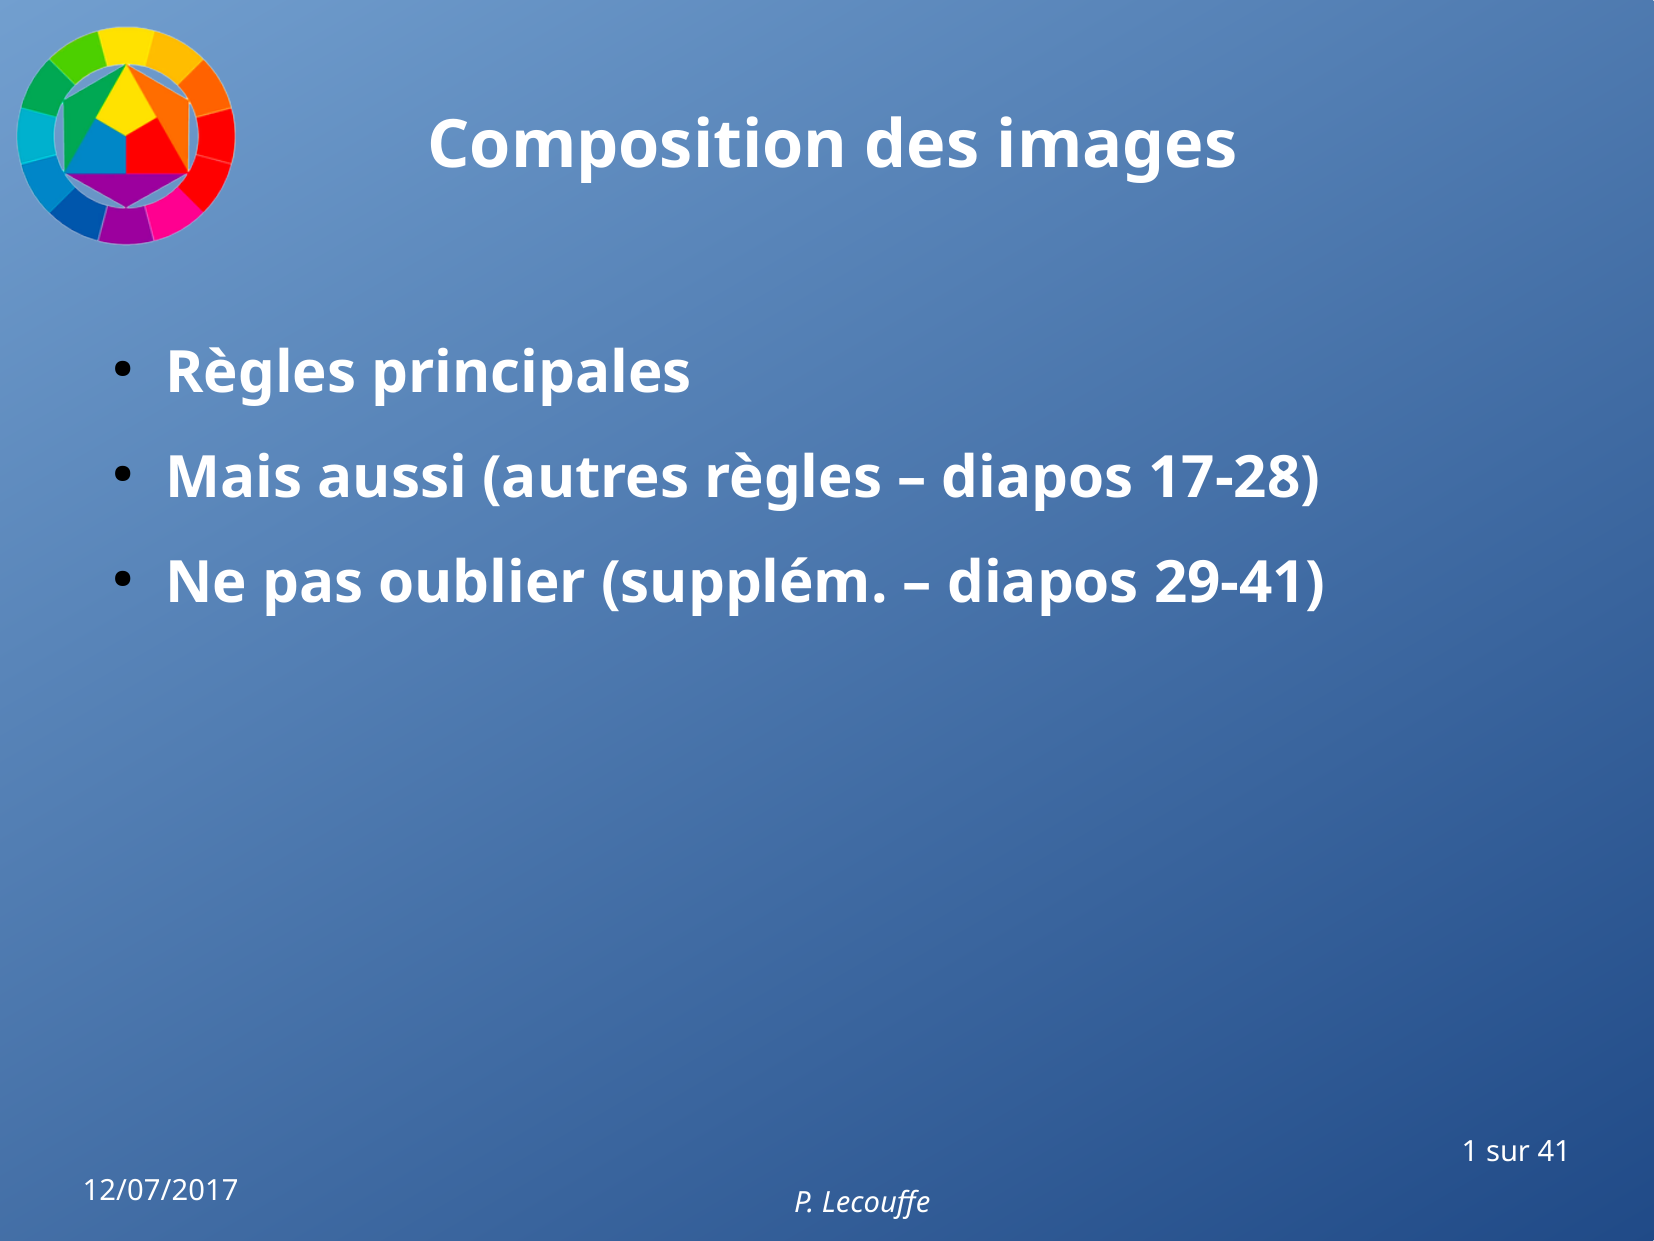

# Composition des images
Règles principales
Mais aussi (autres règles – diapos 17-28)
Ne pas oublier (supplém. – diapos 29-41)
Bonjour
1